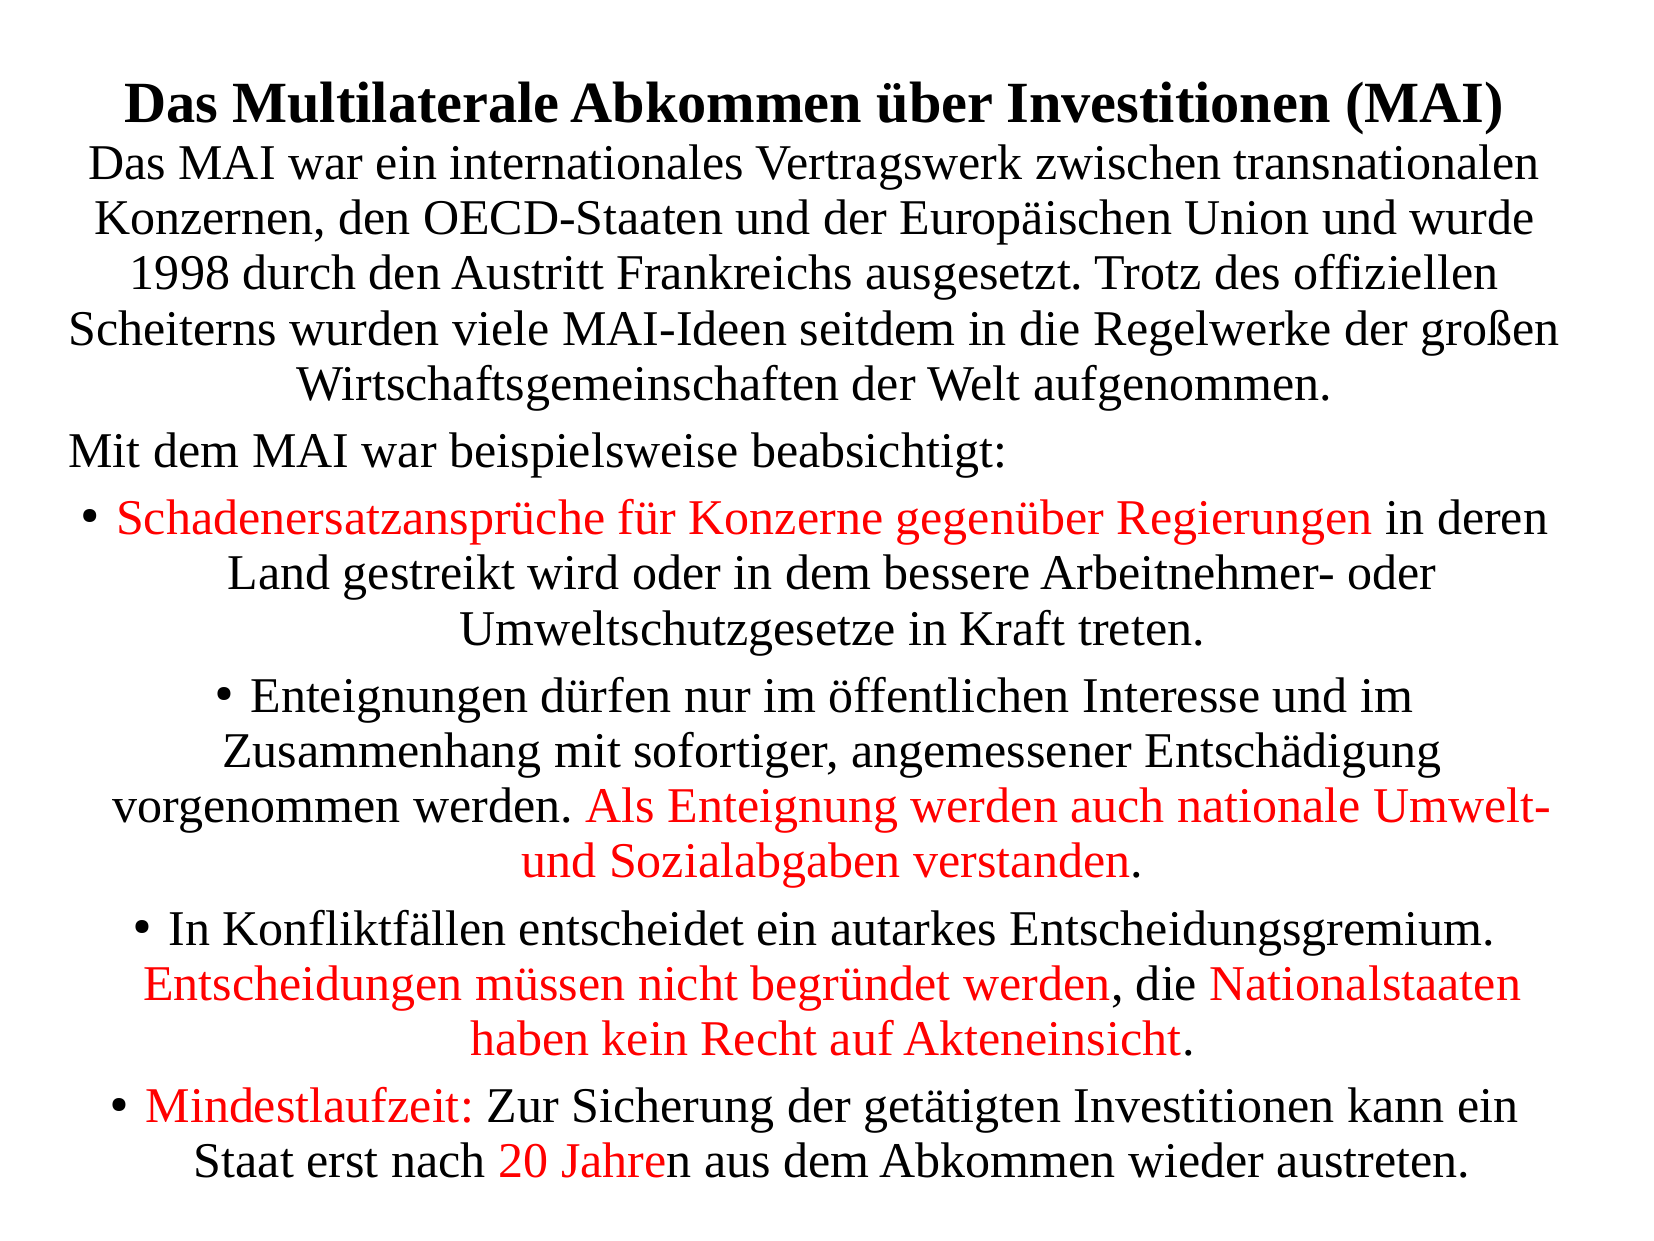

Das Multilaterale Abkommen über Investitionen (MAI)
Das MAI war ein internationales Vertragswerk zwischen transnationalen Konzernen, den OECD-Staaten und der Europäischen Union und wurde 1998 durch den Austritt Frankreichs ausgesetzt. Trotz des offiziellen Scheiterns wurden viele MAI-Ideen seitdem in die Regelwerke der großen Wirtschaftsgemeinschaften der Welt aufgenommen.
Mit dem MAI war beispielsweise beabsichtigt:
Schadenersatzansprüche für Konzerne gegenüber Regierungen in deren Land gestreikt wird oder in dem bessere Arbeitnehmer- oder Umweltschutzgesetze in Kraft treten.
Enteignungen dürfen nur im öffentlichen Interesse und im Zusammenhang mit sofortiger, angemessener Entschädigung vorgenommen werden. Als Enteignung werden auch nationale Umwelt- und Sozialabgaben verstanden.
In Konfliktfällen entscheidet ein autarkes Entscheidungsgremium. Entscheidungen müssen nicht begründet werden, die Nationalstaaten haben kein Recht auf Akteneinsicht.
Mindestlaufzeit: Zur Sicherung der getätigten Investitionen kann ein Staat erst nach 20 Jahren aus dem Abkommen wieder austreten.